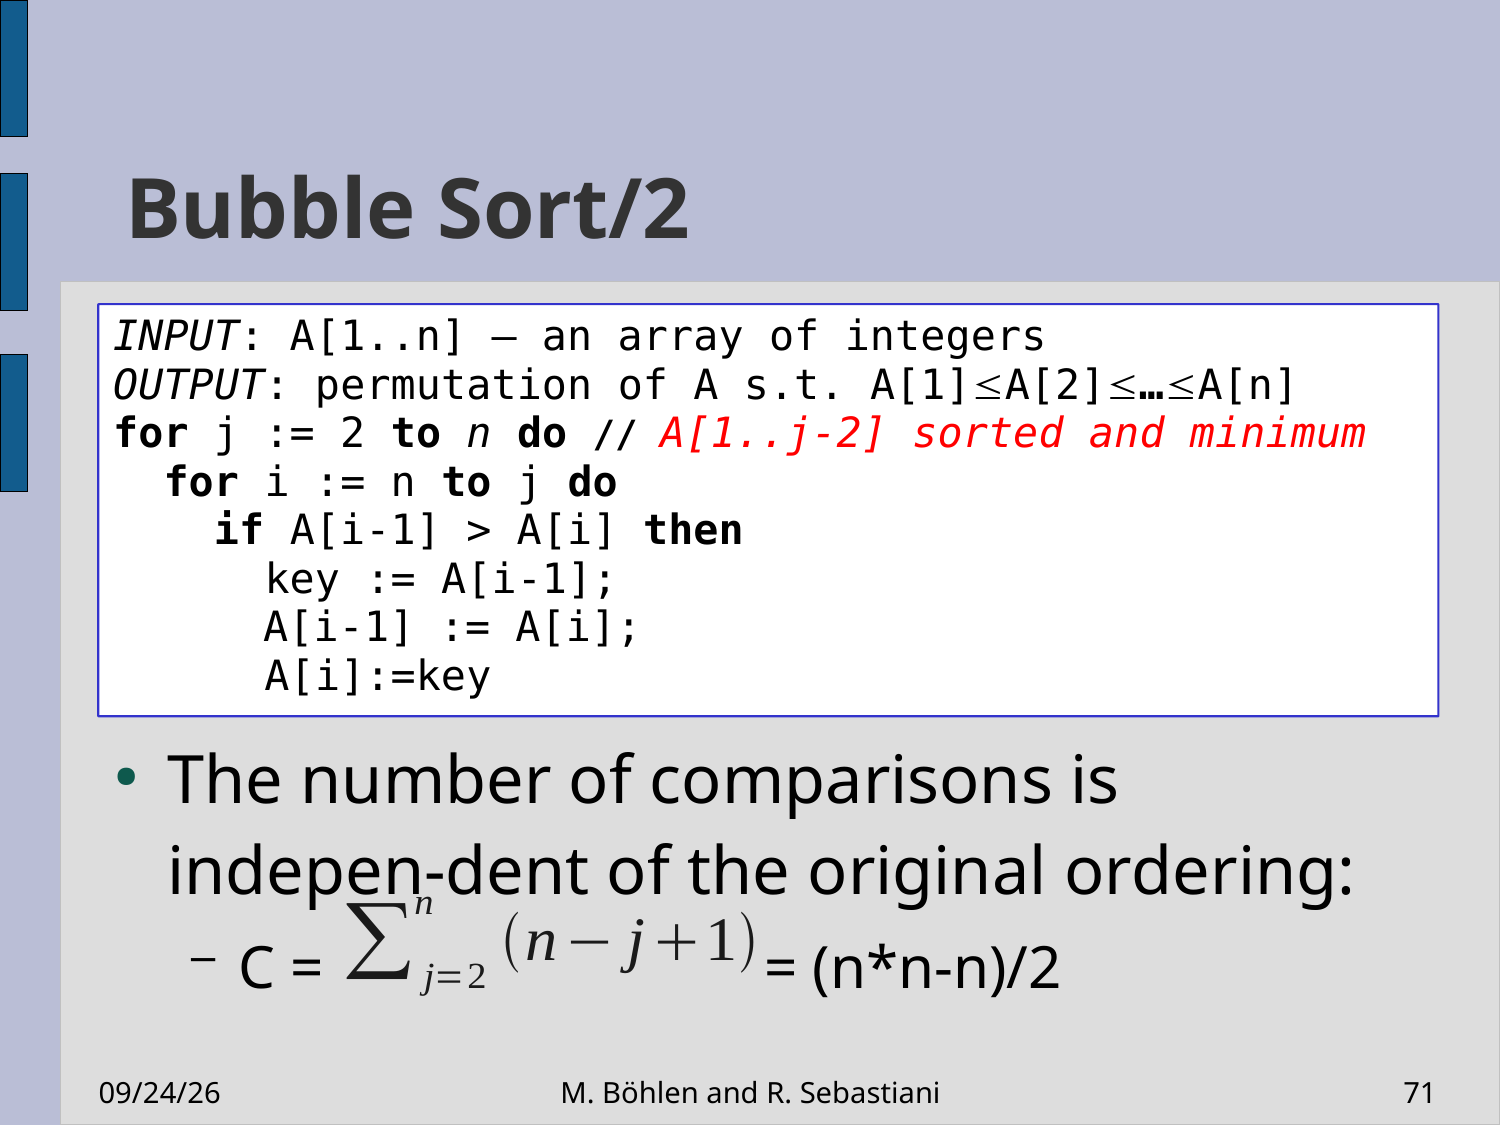

# Bubble Sort/2
INPUT: A[1..n] – an array of integers
OUTPUT: permutation of A s.t. A[1]A[2]…A[n]
for j := 2 to n do // A[1..j-2] sorted and minimum
 for i := n to j do
 if A[i-1] > A[i] then
 key := A[i-1];
		A[i-1] := A[i];
 A[i]:=key
The number of comparisons is indepen-dent of the original ordering:
C = = (n*n-n)/2
M. Böhlen and R. Sebastiani
71